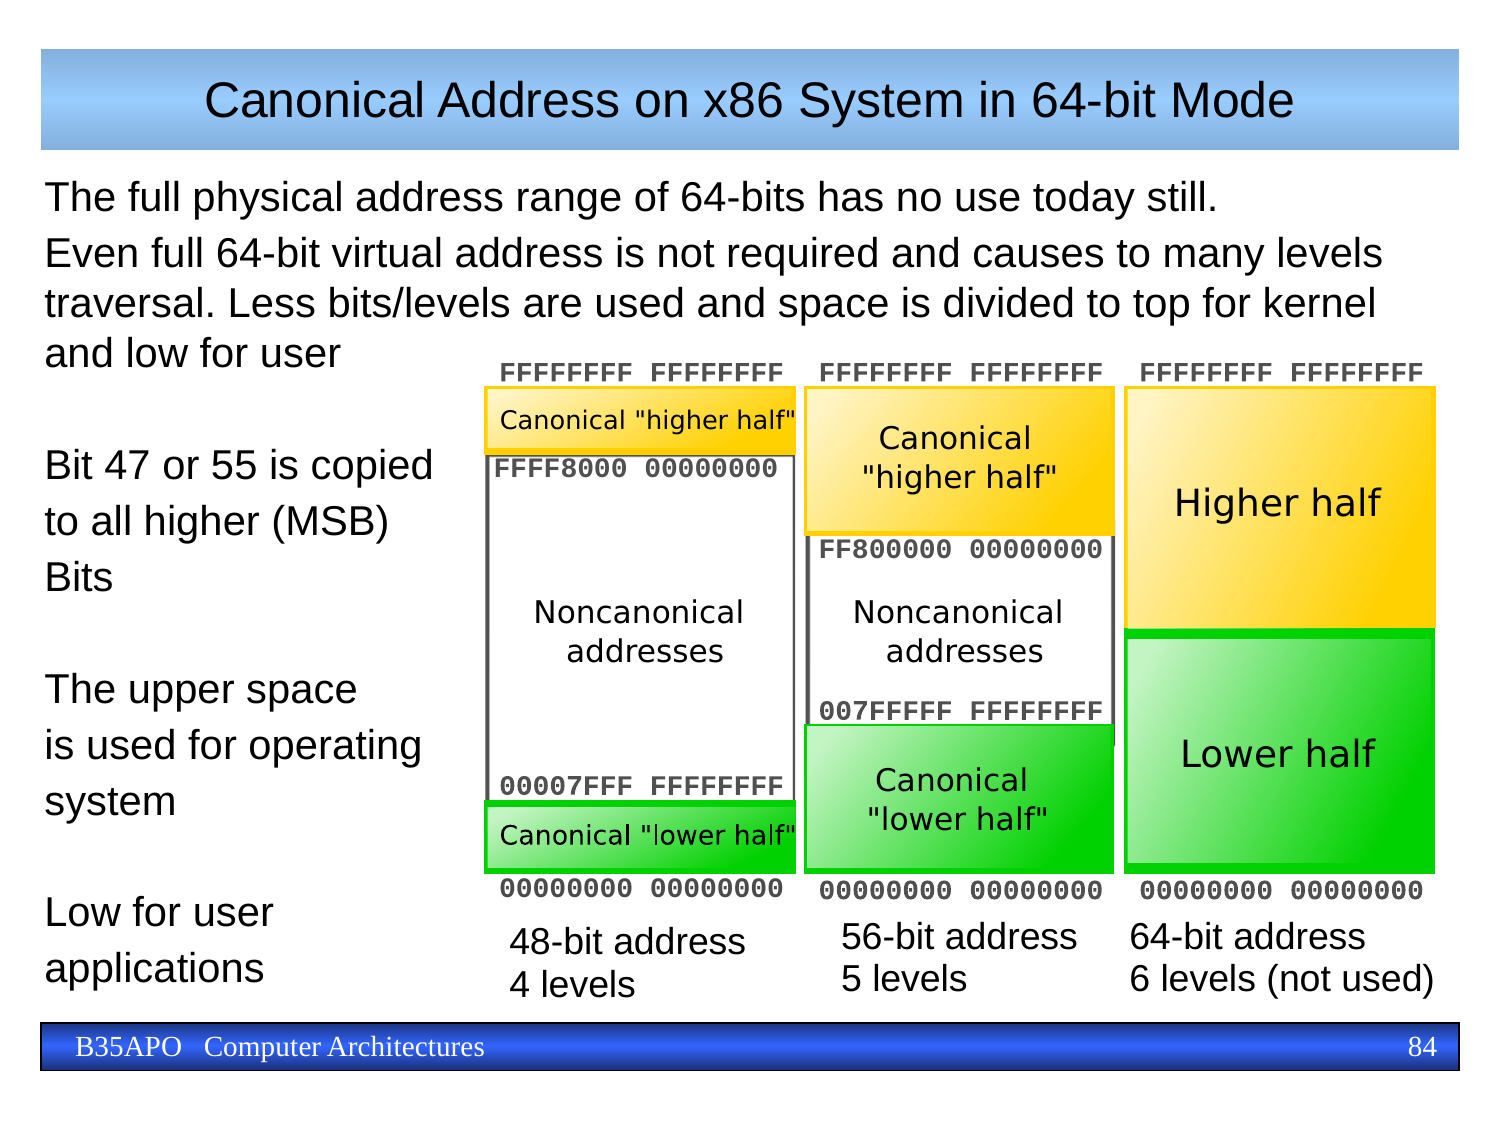

# Canonical Address on x86 System in 64-bit Mode
The full physical address range of 64-bits has no use today still.
Even full 64-bit virtual address is not required and causes to many levels traversal. Less bits/levels are used and space is divided to top for kernel and low for user
Bit 47 or 55 is copied
to all higher (MSB)
Bits
The upper space
is used for operating
system
Low for user
applications
Canonical "higher half"
FFFF8000 00000000
Noncanonical
addresses
00000000 00000000
Canonical
"higher half"
FF800000 00000000
Noncanonical
addresses
Canonical
"lower half"
Higher half
Lower half
56-bit address
5 levels
64-bit address
6 levels (not used)
48-bit address
4 levels
B35APO Computer Architectures
84